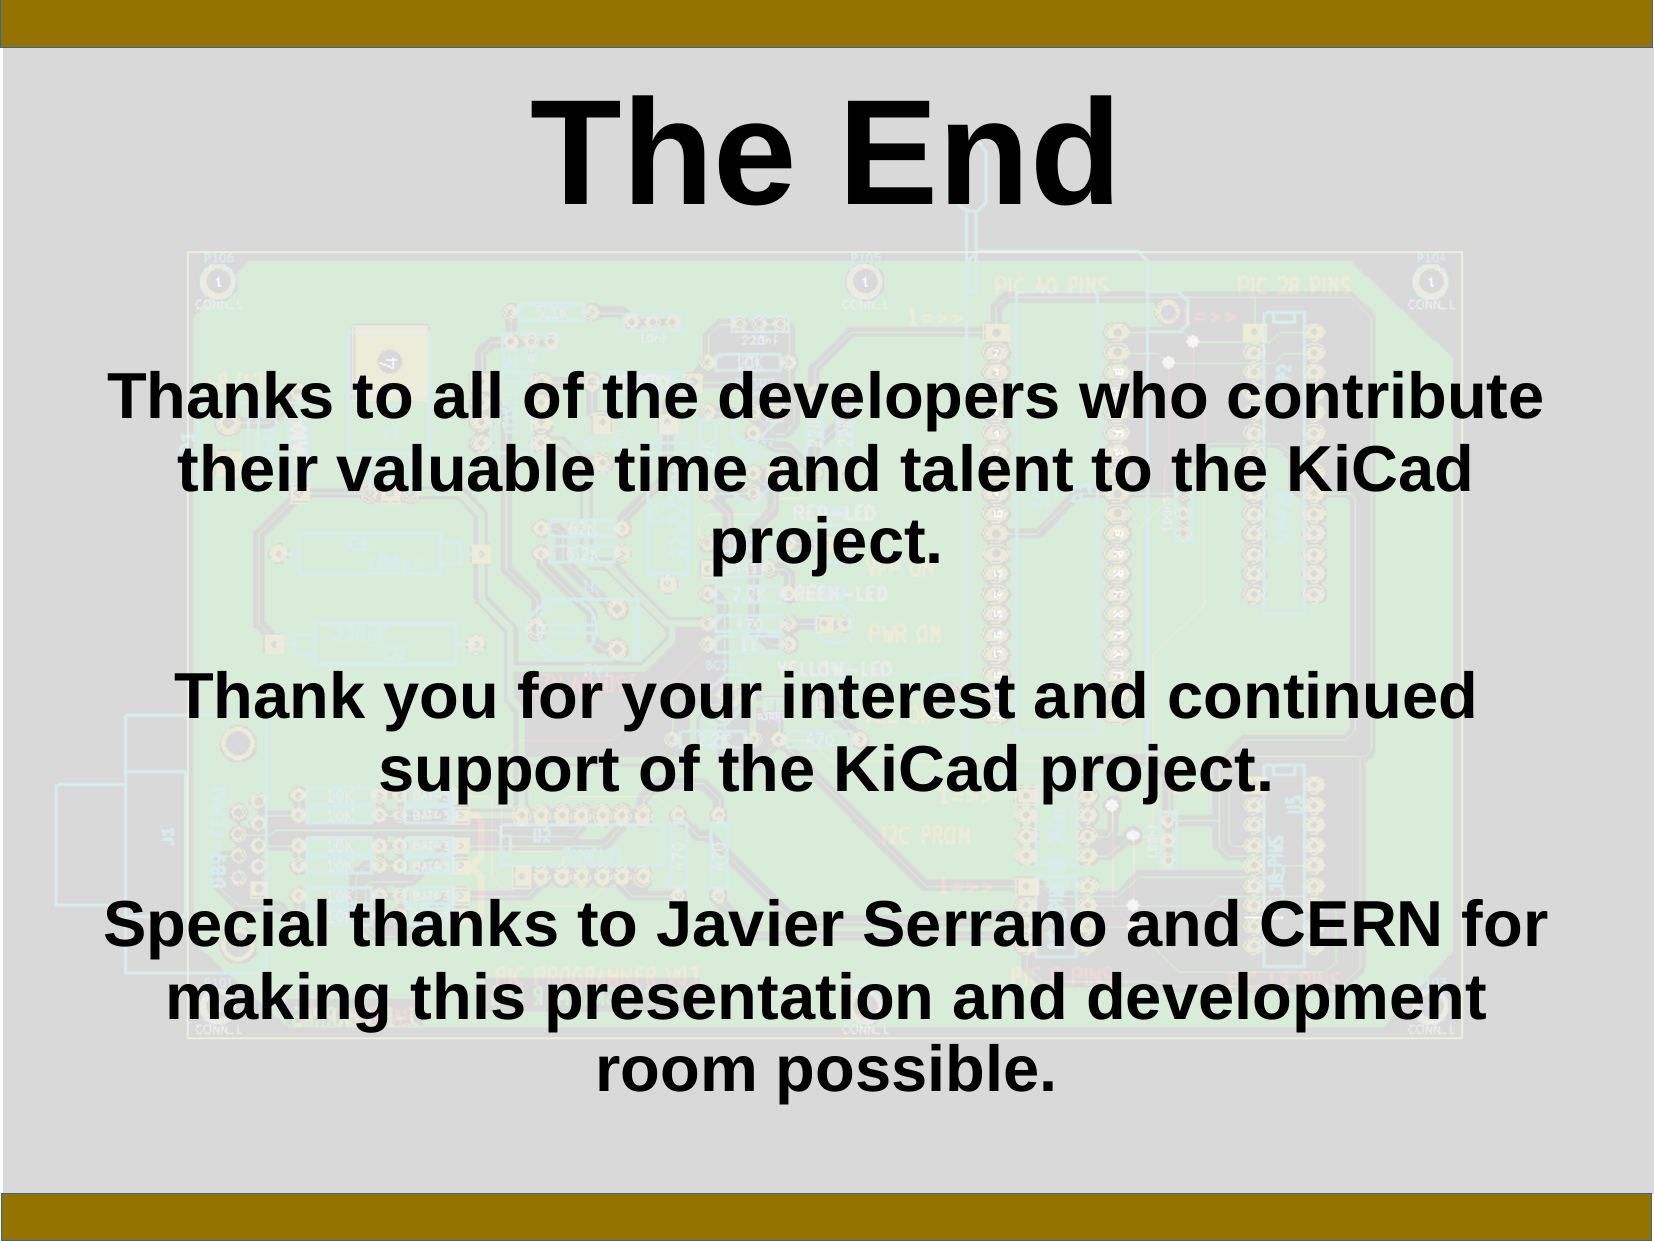

# The End
Thanks to all of the developers who contribute their valuable time and talent to the KiCad project.
Thank you for your interest and continued support of the KiCad project.
Special thanks to Javier Serrano and CERN for making this presentation and development room possible.